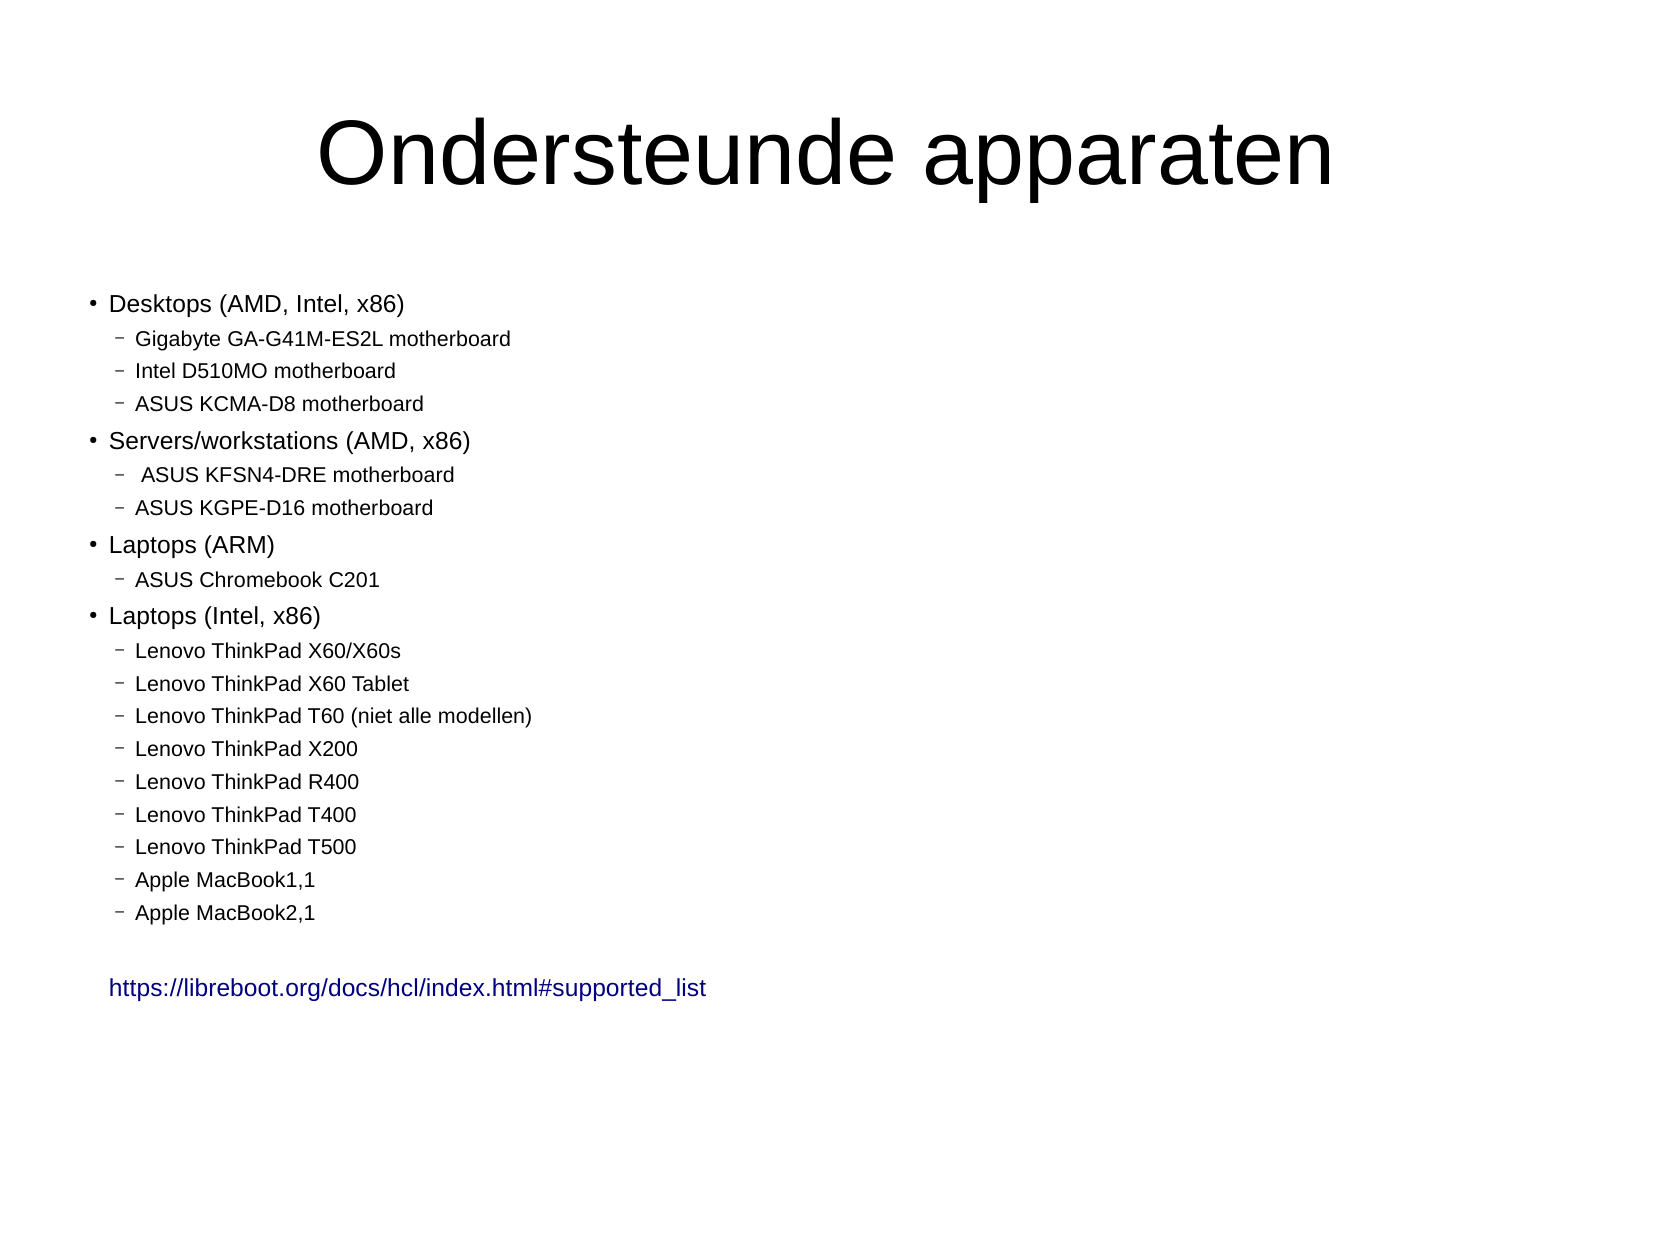

# Ondersteunde apparaten
Desktops (AMD, Intel, x86)
Gigabyte GA-G41M-ES2L motherboard
Intel D510MO motherboard
ASUS KCMA-D8 motherboard
Servers/workstations (AMD, x86)
 ASUS KFSN4-DRE motherboard
ASUS KGPE-D16 motherboard
Laptops (ARM)
ASUS Chromebook C201
Laptops (Intel, x86)
Lenovo ThinkPad X60/X60s
Lenovo ThinkPad X60 Tablet
Lenovo ThinkPad T60 (niet alle modellen)
Lenovo ThinkPad X200
Lenovo ThinkPad R400
Lenovo ThinkPad T400
Lenovo ThinkPad T500
Apple MacBook1,1
Apple MacBook2,1
https://libreboot.org/docs/hcl/index.html#supported_list